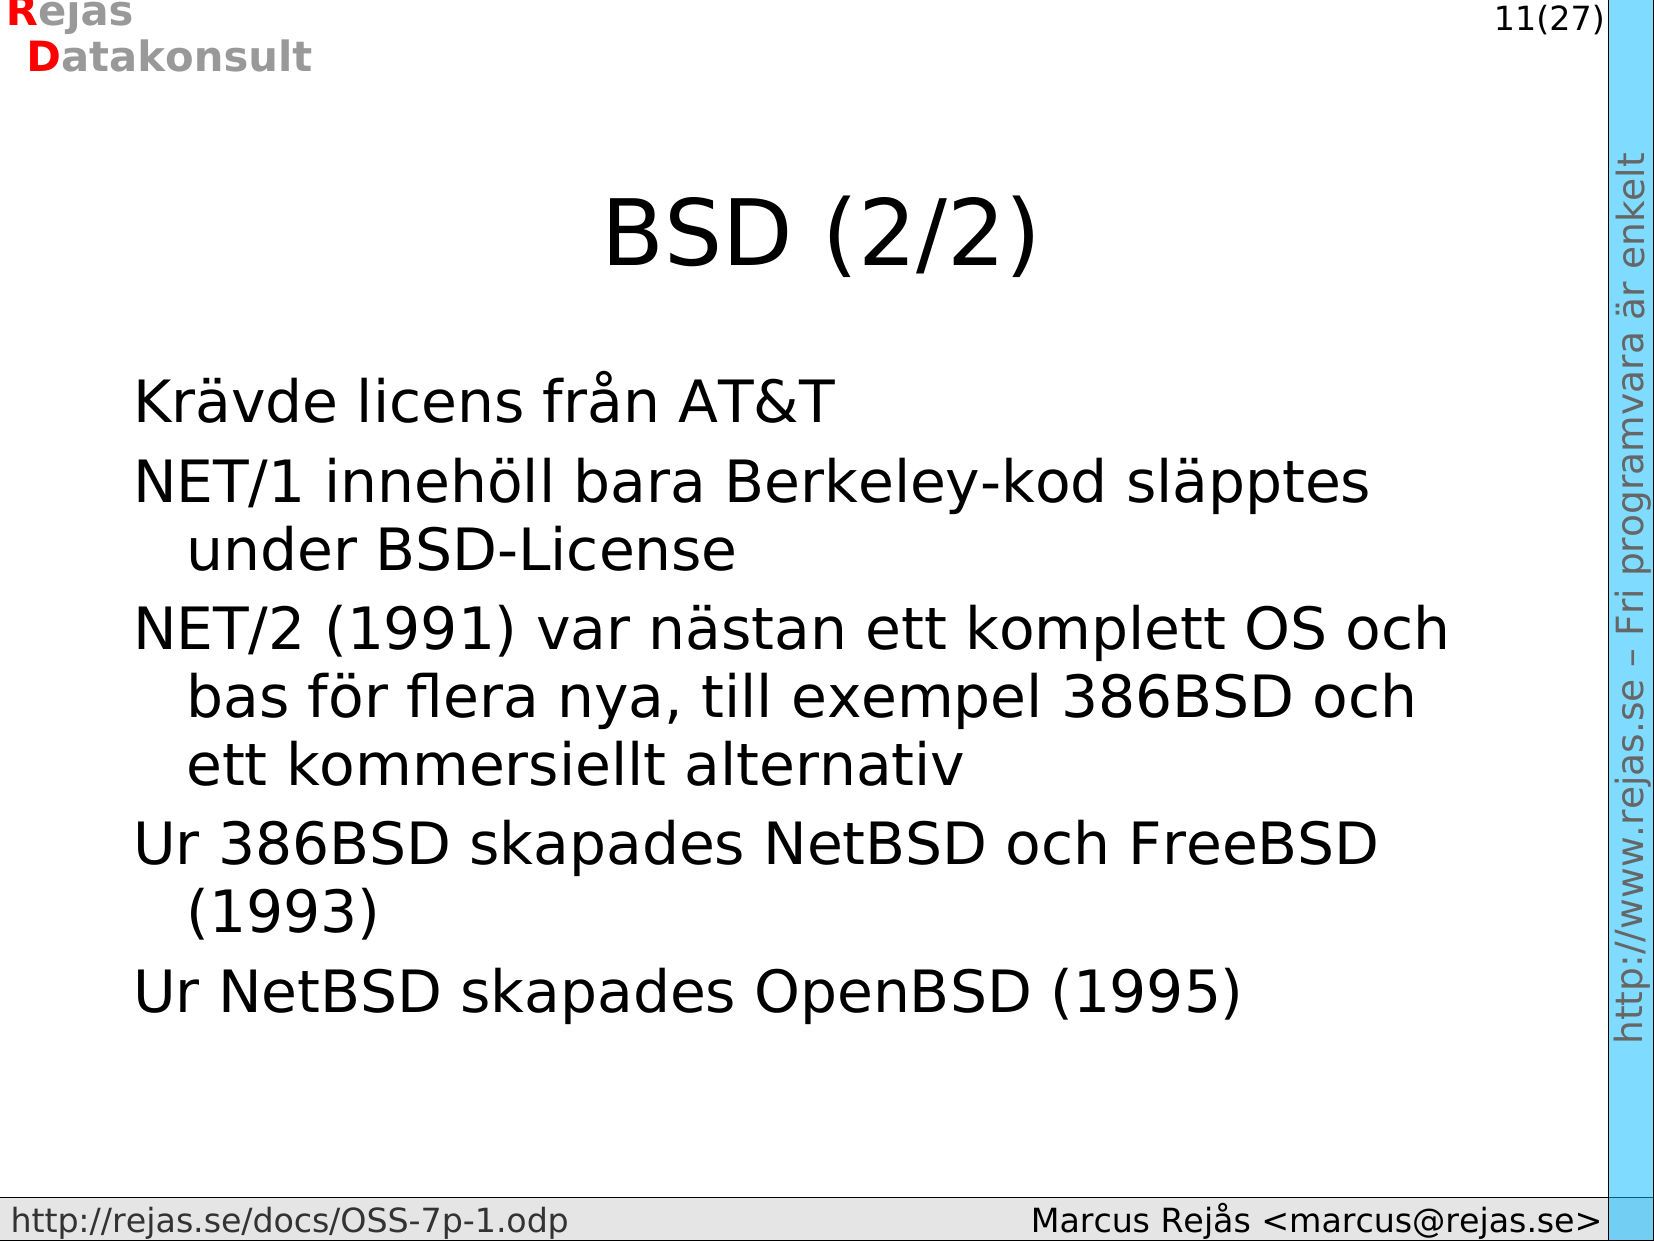

# BSD (2/2)
Krävde licens från AT&T
NET/1 innehöll bara Berkeley-kod släpptes under BSD-License
NET/2 (1991) var nästan ett komplett OS och bas för flera nya, till exempel 386BSD och ett kommersiellt alternativ
Ur 386BSD skapades NetBSD och FreeBSD (1993)
Ur NetBSD skapades OpenBSD (1995)